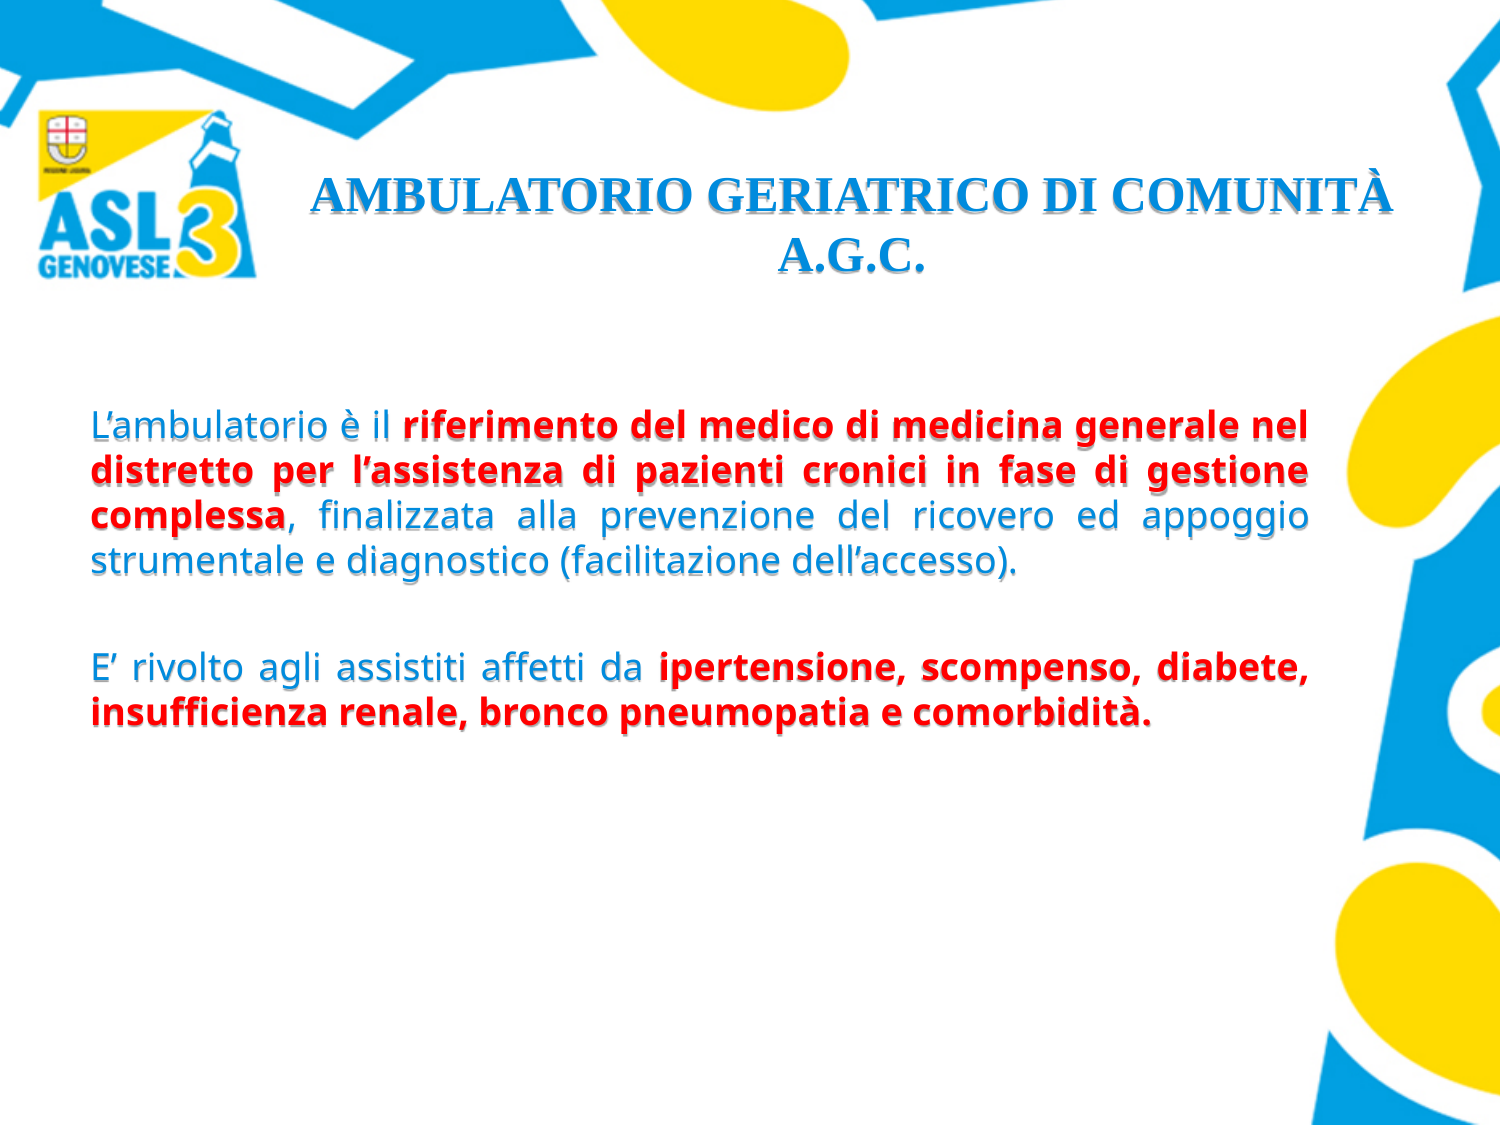

# AMBULATORIO GERIATRICO DI COMUNITÀ A.G.C.
L’ambulatorio è il riferimento del medico di medicina generale nel distretto per l’assistenza di pazienti cronici in fase di gestione complessa, finalizzata alla prevenzione del ricovero ed appoggio strumentale e diagnostico (facilitazione dell’accesso).
E’ rivolto agli assistiti affetti da ipertensione, scompenso, diabete, insufficienza renale, bronco pneumopatia e comorbidità.